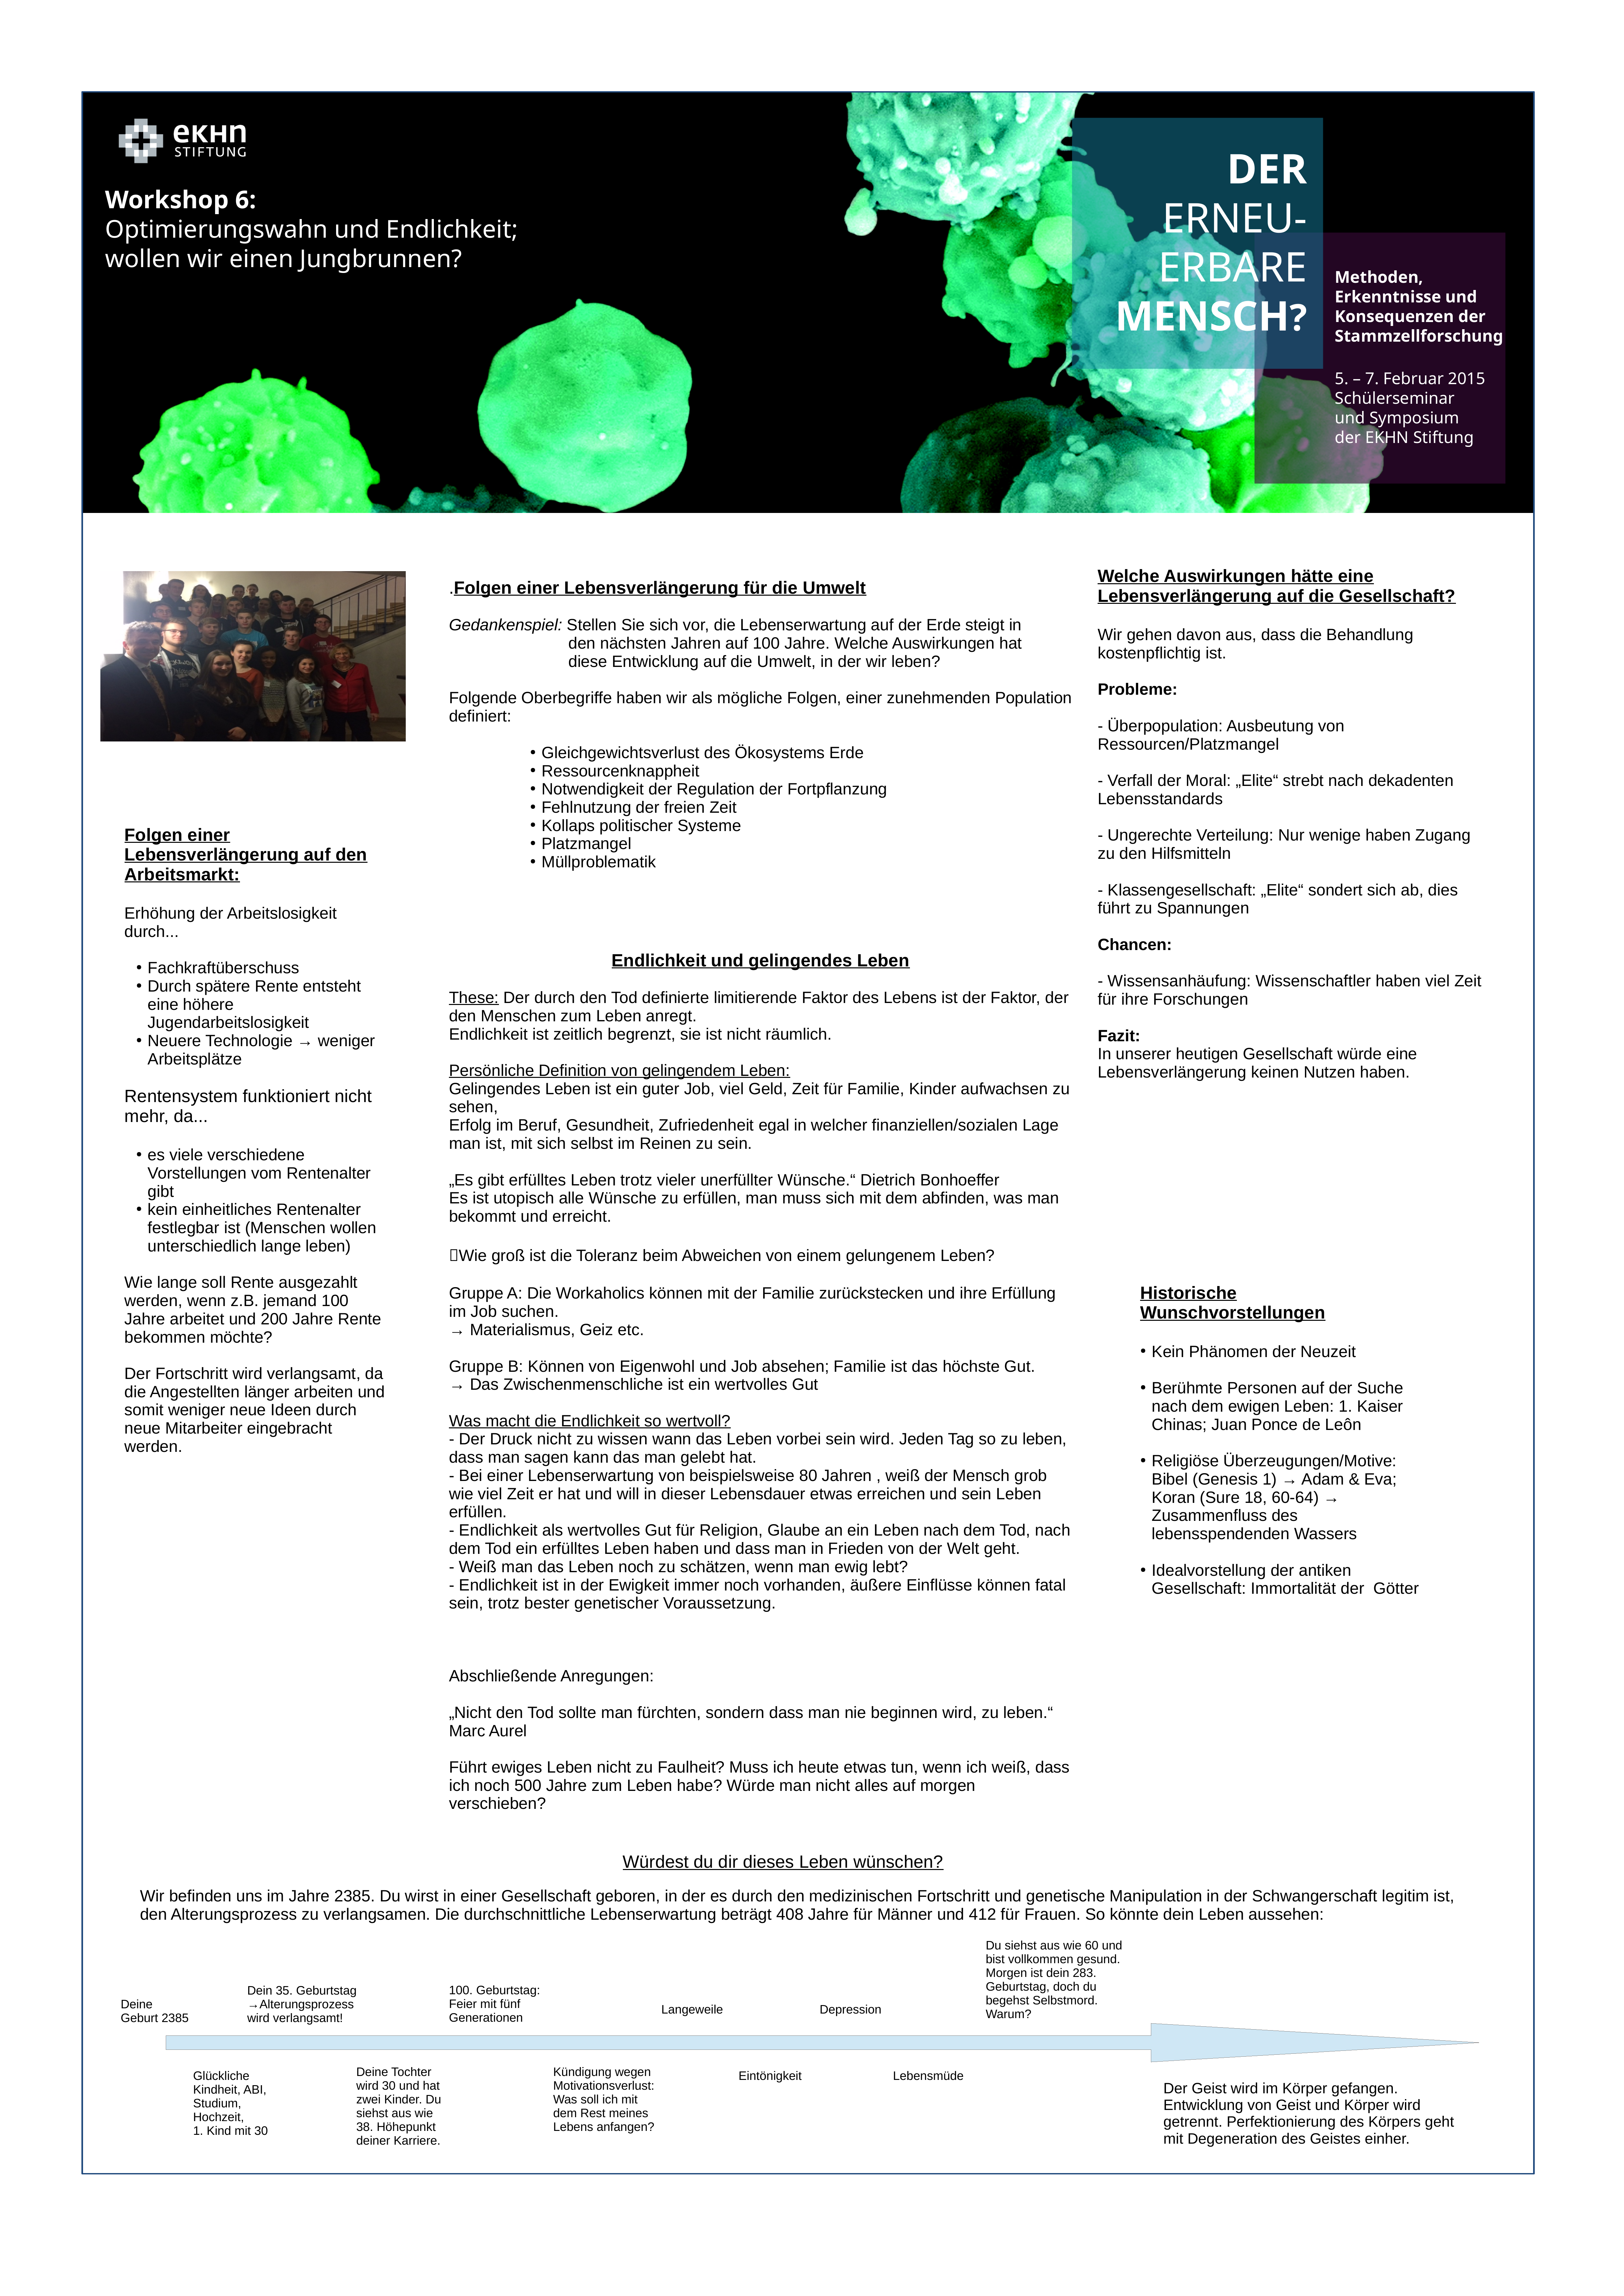

DER
ERNEU-
ERBARE
MENSCH?
# Workshop 6: Optimierungswahn und Endlichkeit; wollen wir einen Jungbrunnen?
Methoden,
Erkenntnisse und
Konsequenzen der
Stammzellforschung
5. – 7. Februar 2015
Schülerseminar
und Symposium
der EKHN Stiftung
Welche Auswirkungen hätte eine Lebensverlängerung auf die Gesellschaft?
Wir gehen davon aus, dass die Behandlung kostenpflichtig ist.
Probleme:
- Überpopulation: Ausbeutung von Ressourcen/Platzmangel
- Verfall der Moral: „Elite“ strebt nach dekadenten Lebensstandards
- Ungerechte Verteilung: Nur wenige haben Zugang zu den Hilfsmitteln
- Klassengesellschaft: „Elite“ sondert sich ab, dies führt zu Spannungen
Chancen:
- Wissensanhäufung: Wissenschaftler haben viel Zeit für ihre Forschungen
Fazit:
In unserer heutigen Gesellschaft würde eine Lebensverlängerung keinen Nutzen haben.
.Folgen einer Lebensverlängerung für die Umwelt
Gedankenspiel: Stellen Sie sich vor, die Lebenserwartung auf der Erde steigt in
				 den nächsten Jahren auf 100 Jahre. Welche Auswirkungen hat
				 diese Entwicklung auf die Umwelt, in der wir leben?
Folgende Oberbegriffe haben wir als mögliche Folgen, einer zunehmenden Population
definiert:
Gleichgewichtsverlust des Ökosystems Erde
Ressourcenknappheit
Notwendigkeit der Regulation der Fortpflanzung
Fehlnutzung der freien Zeit
Kollaps politischer Systeme
Platzmangel
Müllproblematik
Folgen einer Lebensverlängerung auf den Arbeitsmarkt:
Erhöhung der Arbeitslosigkeit durch...
Fachkraftüberschuss
Durch spätere Rente entsteht eine höhere Jugendarbeitslosigkeit
Neuere Technologie → weniger Arbeitsplätze
Rentensystem funktioniert nicht mehr, da...
es viele verschiedene Vorstellungen vom Rentenalter gibt
kein einheitliches Rentenalter festlegbar ist (Menschen wollen unterschiedlich lange leben)
Wie lange soll Rente ausgezahlt werden, wenn z.B. jemand 100 Jahre arbeitet und 200 Jahre Rente bekommen möchte?
Der Fortschritt wird verlangsamt, da die Angestellten länger arbeiten und somit weniger neue Ideen durch neue Mitarbeiter eingebracht werden.
Endlichkeit und gelingendes Leben
These: Der durch den Tod definierte limitierende Faktor des Lebens ist der Faktor, der den Menschen zum Leben anregt.
Endlichkeit ist zeitlich begrenzt, sie ist nicht räumlich.
Persönliche Definition von gelingendem Leben:
Gelingendes Leben ist ein guter Job, viel Geld, Zeit für Familie, Kinder aufwachsen zu sehen,
Erfolg im Beruf, Gesundheit, Zufriedenheit egal in welcher finanziellen/sozialen Lage man ist, mit sich selbst im Reinen zu sein.
„Es gibt erfülltes Leben trotz vieler unerfüllter Wünsche.“ Dietrich Bonhoeffer
Es ist utopisch alle Wünsche zu erfüllen, man muss sich mit dem abfinden, was man bekommt und erreicht.
Wie groß ist die Toleranz beim Abweichen von einem gelungenem Leben?
Gruppe A: Die Workaholics können mit der Familie zurückstecken und ihre Erfüllung im Job suchen.
→ Materialismus, Geiz etc.
Gruppe B: Können von Eigenwohl und Job absehen; Familie ist das höchste Gut.
→ Das Zwischenmenschliche ist ein wertvolles Gut
Was macht die Endlichkeit so wertvoll?
- Der Druck nicht zu wissen wann das Leben vorbei sein wird. Jeden Tag so zu leben, dass man sagen kann das man gelebt hat.
- Bei einer Lebenserwartung von beispielsweise 80 Jahren , weiß der Mensch grob wie viel Zeit er hat und will in dieser Lebensdauer etwas erreichen und sein Leben erfüllen.
- Endlichkeit als wertvolles Gut für Religion, Glaube an ein Leben nach dem Tod, nach dem Tod ein erfülltes Leben haben und dass man in Frieden von der Welt geht.
- Weiß man das Leben noch zu schätzen, wenn man ewig lebt?
- Endlichkeit ist in der Ewigkeit immer noch vorhanden, äußere Einflüsse können fatal sein, trotz bester genetischer Voraussetzung.
Abschließende Anregungen:
„Nicht den Tod sollte man fürchten, sondern dass man nie beginnen wird, zu leben.“ Marc Aurel
Führt ewiges Leben nicht zu Faulheit? Muss ich heute etwas tun, wenn ich weiß, dass ich noch 500 Jahre zum Leben habe? Würde man nicht alles auf morgen verschieben?
Historische Wunschvorstellungen
Kein Phänomen der Neuzeit
Berühmte Personen auf der Suche nach dem ewigen Leben: 1. Kaiser Chinas; Juan Ponce de Leôn
Religiöse Überzeugungen/Motive: Bibel (Genesis 1) → Adam & Eva;
Koran (Sure 18, 60-64) → Zusammenfluss des lebensspendenden Wassers
Idealvorstellung der antiken Gesellschaft: Immortalität der Götter
Würdest du dir dieses Leben wünschen?
Wir befinden uns im Jahre 2385. Du wirst in einer Gesellschaft geboren, in der es durch den medizinischen Fortschritt und genetische Manipulation in der Schwangerschaft legitim ist,
den Alterungsprozess zu verlangsamen. Die durchschnittliche Lebenserwartung beträgt 408 Jahre für Männer und 412 für Frauen. So könnte dein Leben aussehen:
Du siehst aus wie 60 und bist vollkommen gesund. Morgen ist dein 283. Geburtstag, doch du begehst Selbstmord. Warum?
100. Geburtstag: Feier mit fünf Generationen
Dein 35. Geburtstag
→Alterungsprozess wird verlangsamt!
Deine Geburt 2385
Langeweile
Depression
Deine Tochter wird 30 und hat zwei Kinder. Du siehst aus wie 38. Höhepunkt deiner Karriere.
Kündigung wegen Motivationsverlust:
Was soll ich mit dem Rest meines Lebens anfangen?
Eintönigkeit
Lebensmüde
Glückliche Kindheit, ABI, Studium, Hochzeit,
1. Kind mit 30
Der Geist wird im Körper gefangen. Entwicklung von Geist und Körper wird getrennt. Perfektionierung des Körpers geht mit Degeneration des Geistes einher.